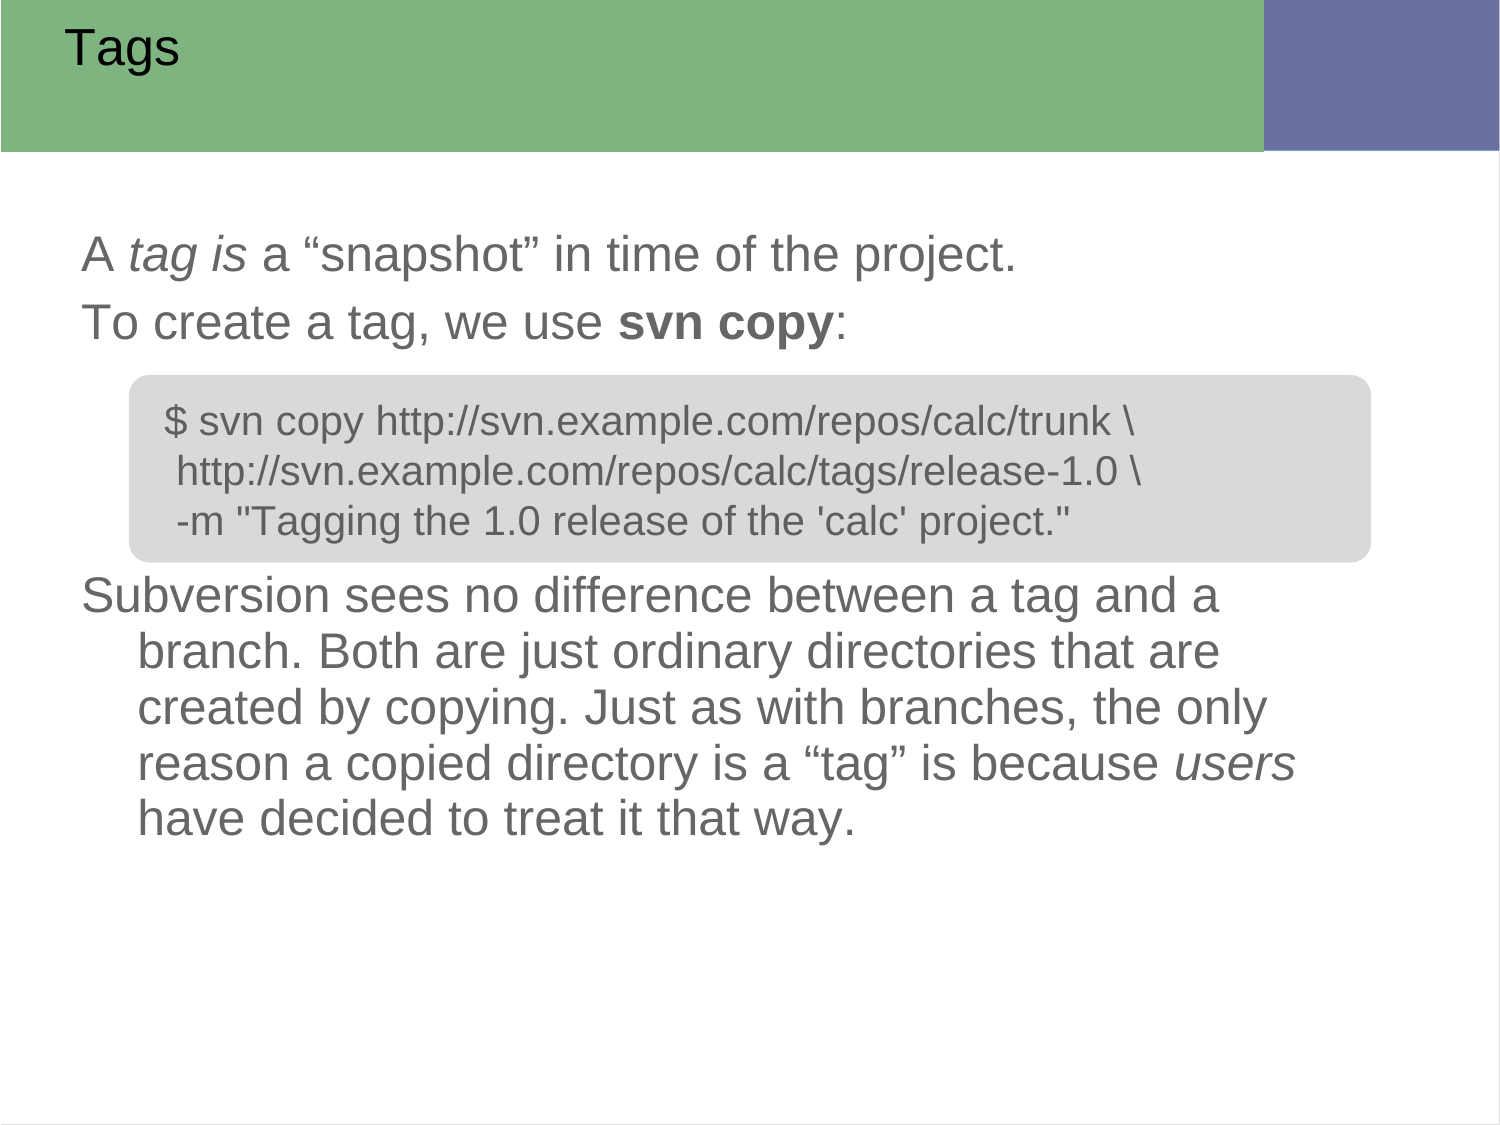

# Tags
A tag is a “snapshot” in time of the project.
To create a tag, we use svn copy:
Subversion sees no difference between a tag and a branch. Both are just ordinary directories that are created by copying. Just as with branches, the only reason a copied directory is a “tag” is because users have decided to treat it that way.
$ svn copy http://svn.example.com/repos/calc/trunk \
 http://svn.example.com/repos/calc/tags/release-1.0 \
 -m "Tagging the 1.0 release of the 'calc' project."